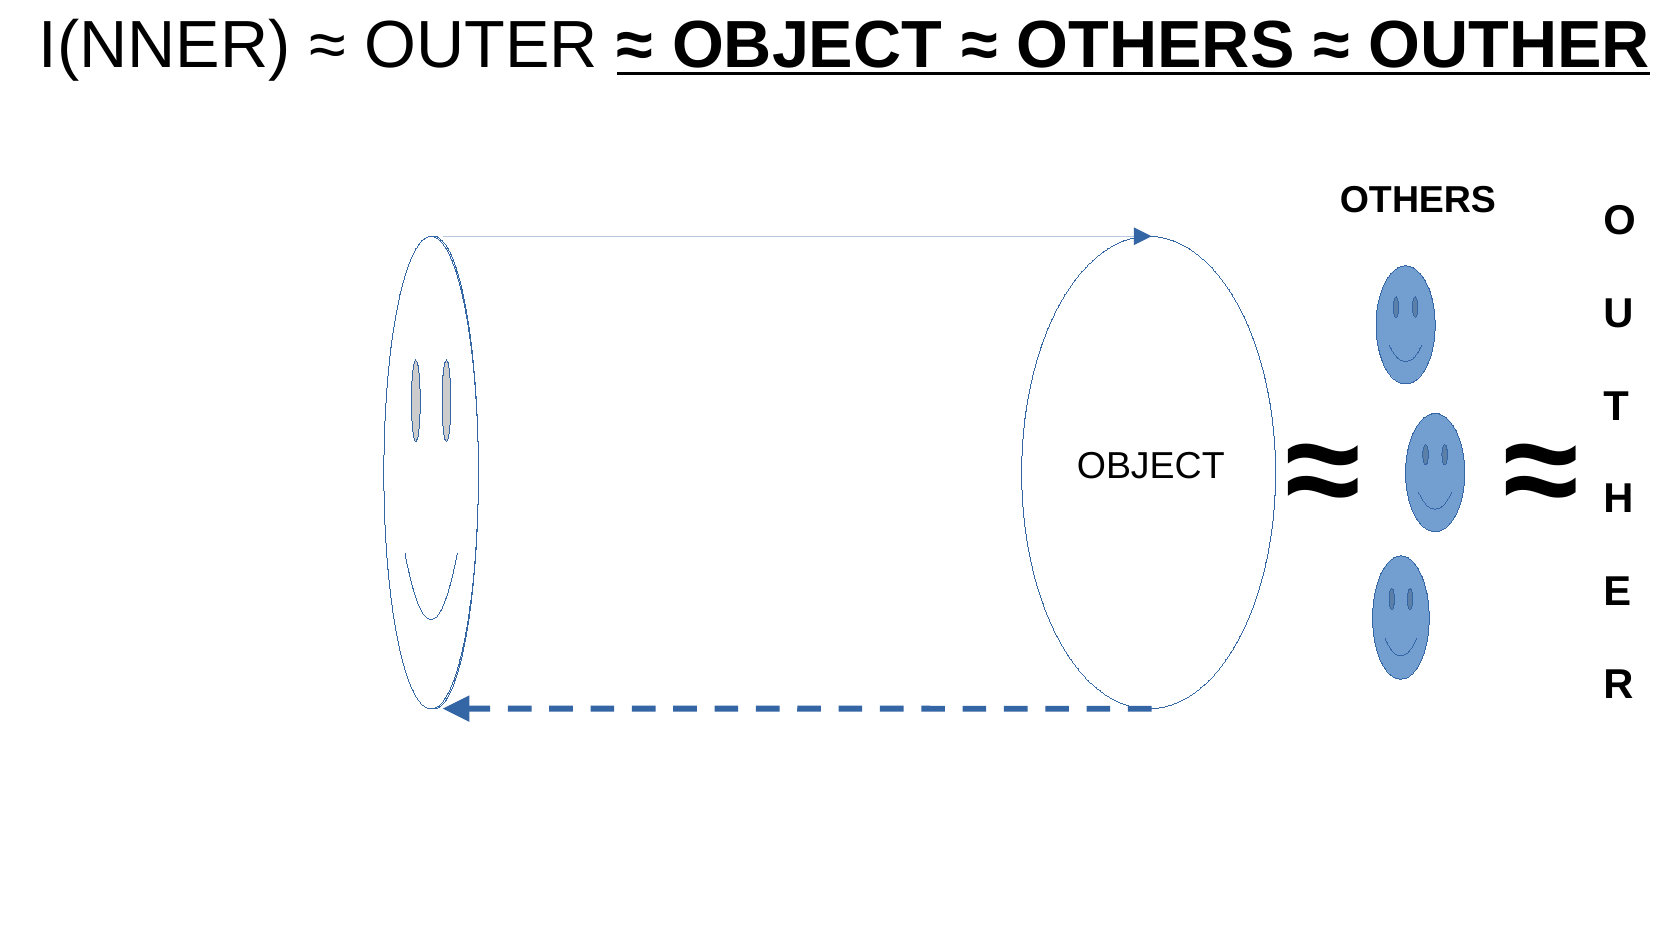

I(NNER) ≈ OUTER ≈ OBJECT ≈ OTHERS ≈ OUTHER
OTHERS
O U T H E R
≈
≈
OBJECT